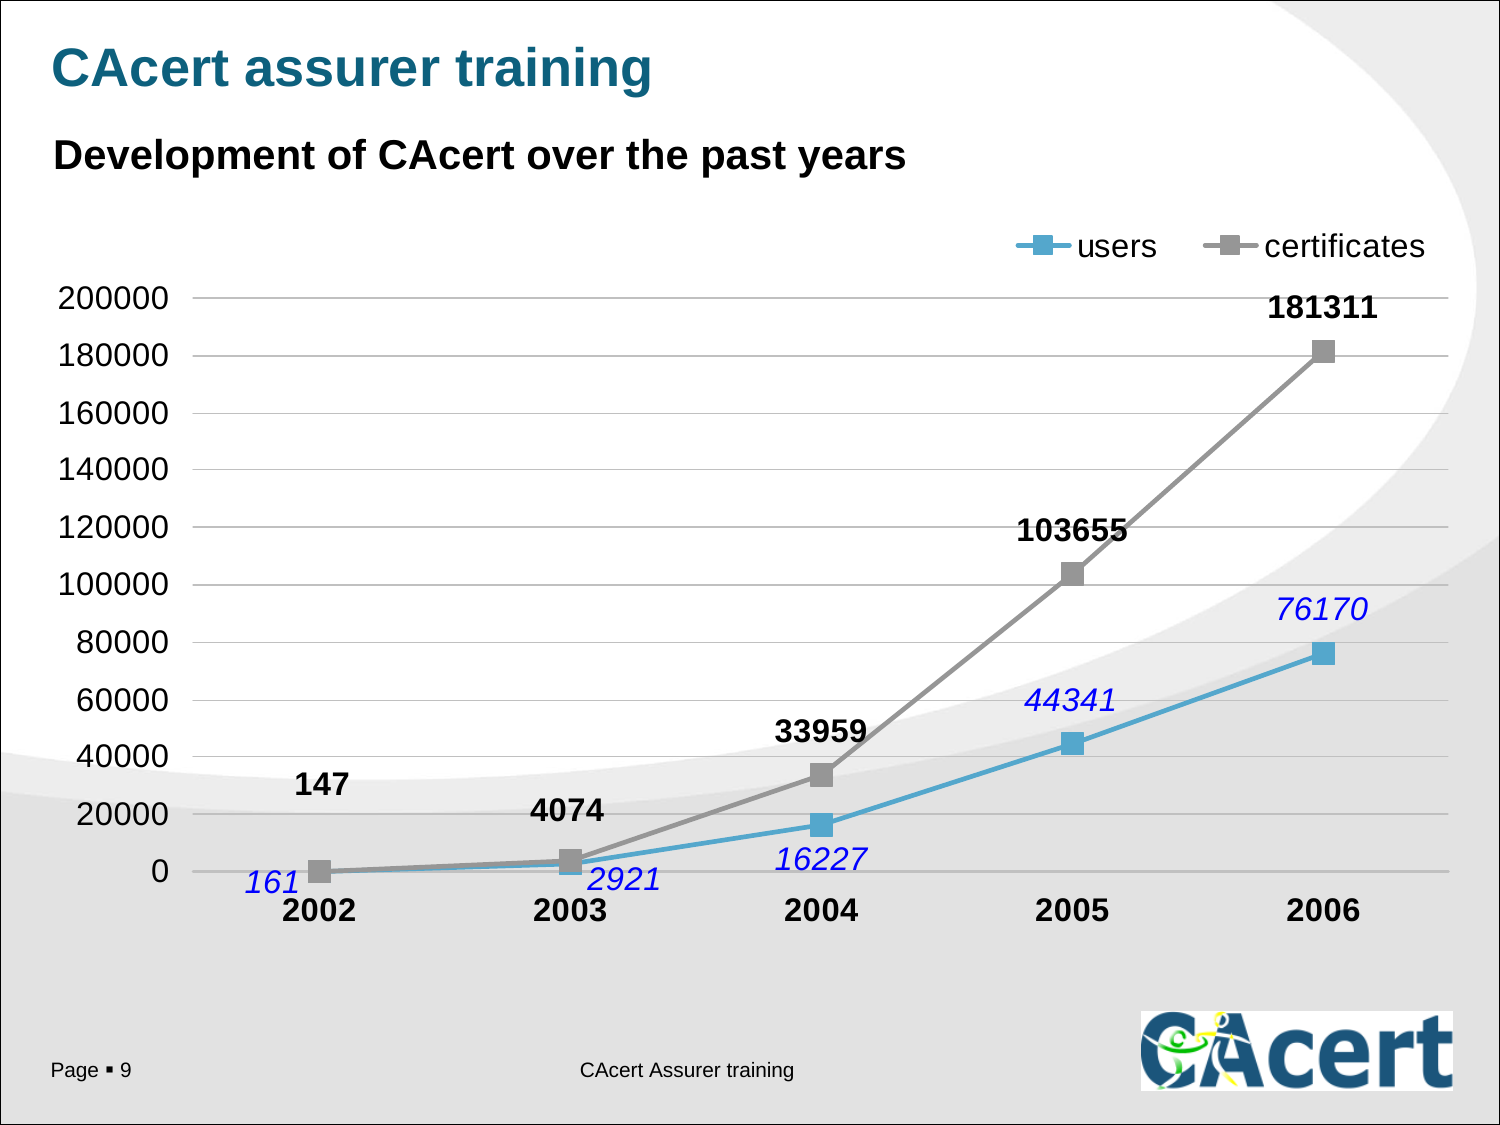

# CAcert assurer training
Development of CAcert over the past years
CAcert Assurer training